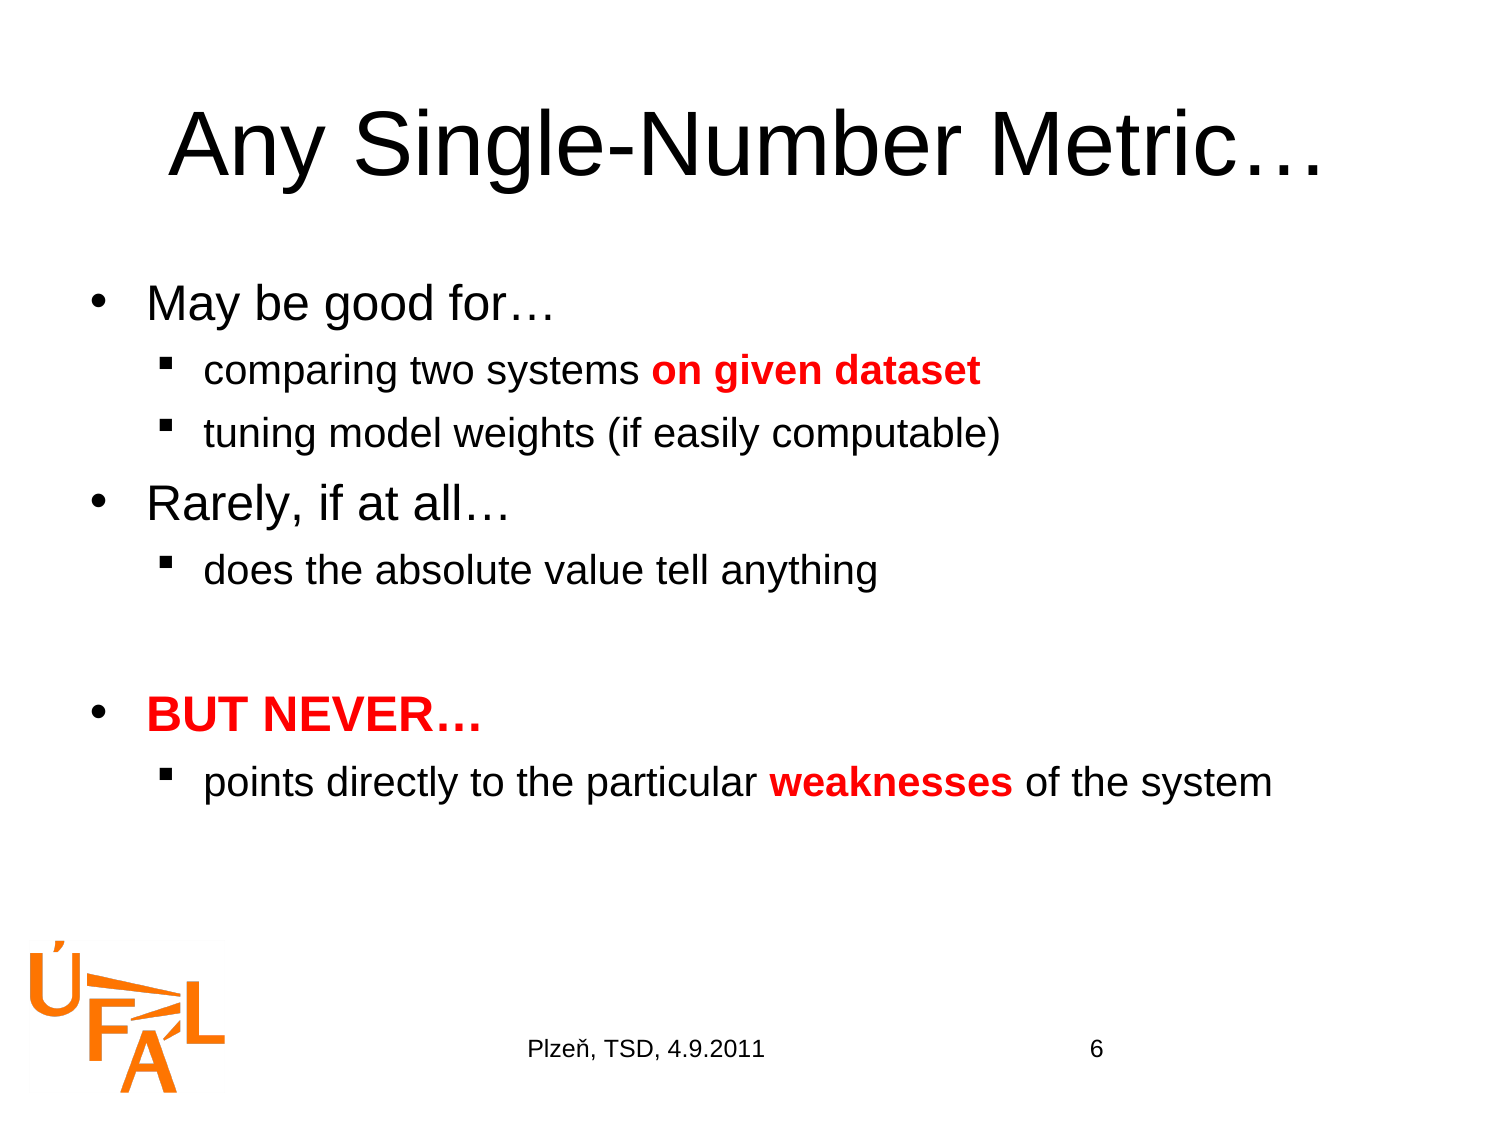

# Any Single-Number Metric…
May be good for…
comparing two systems on given dataset
tuning model weights (if easily computable)
Rarely, if at all…
does the absolute value tell anything
BUT NEVER…
points directly to the particular weaknesses of the system
Plzeň, TSD, 4.9.2011
6